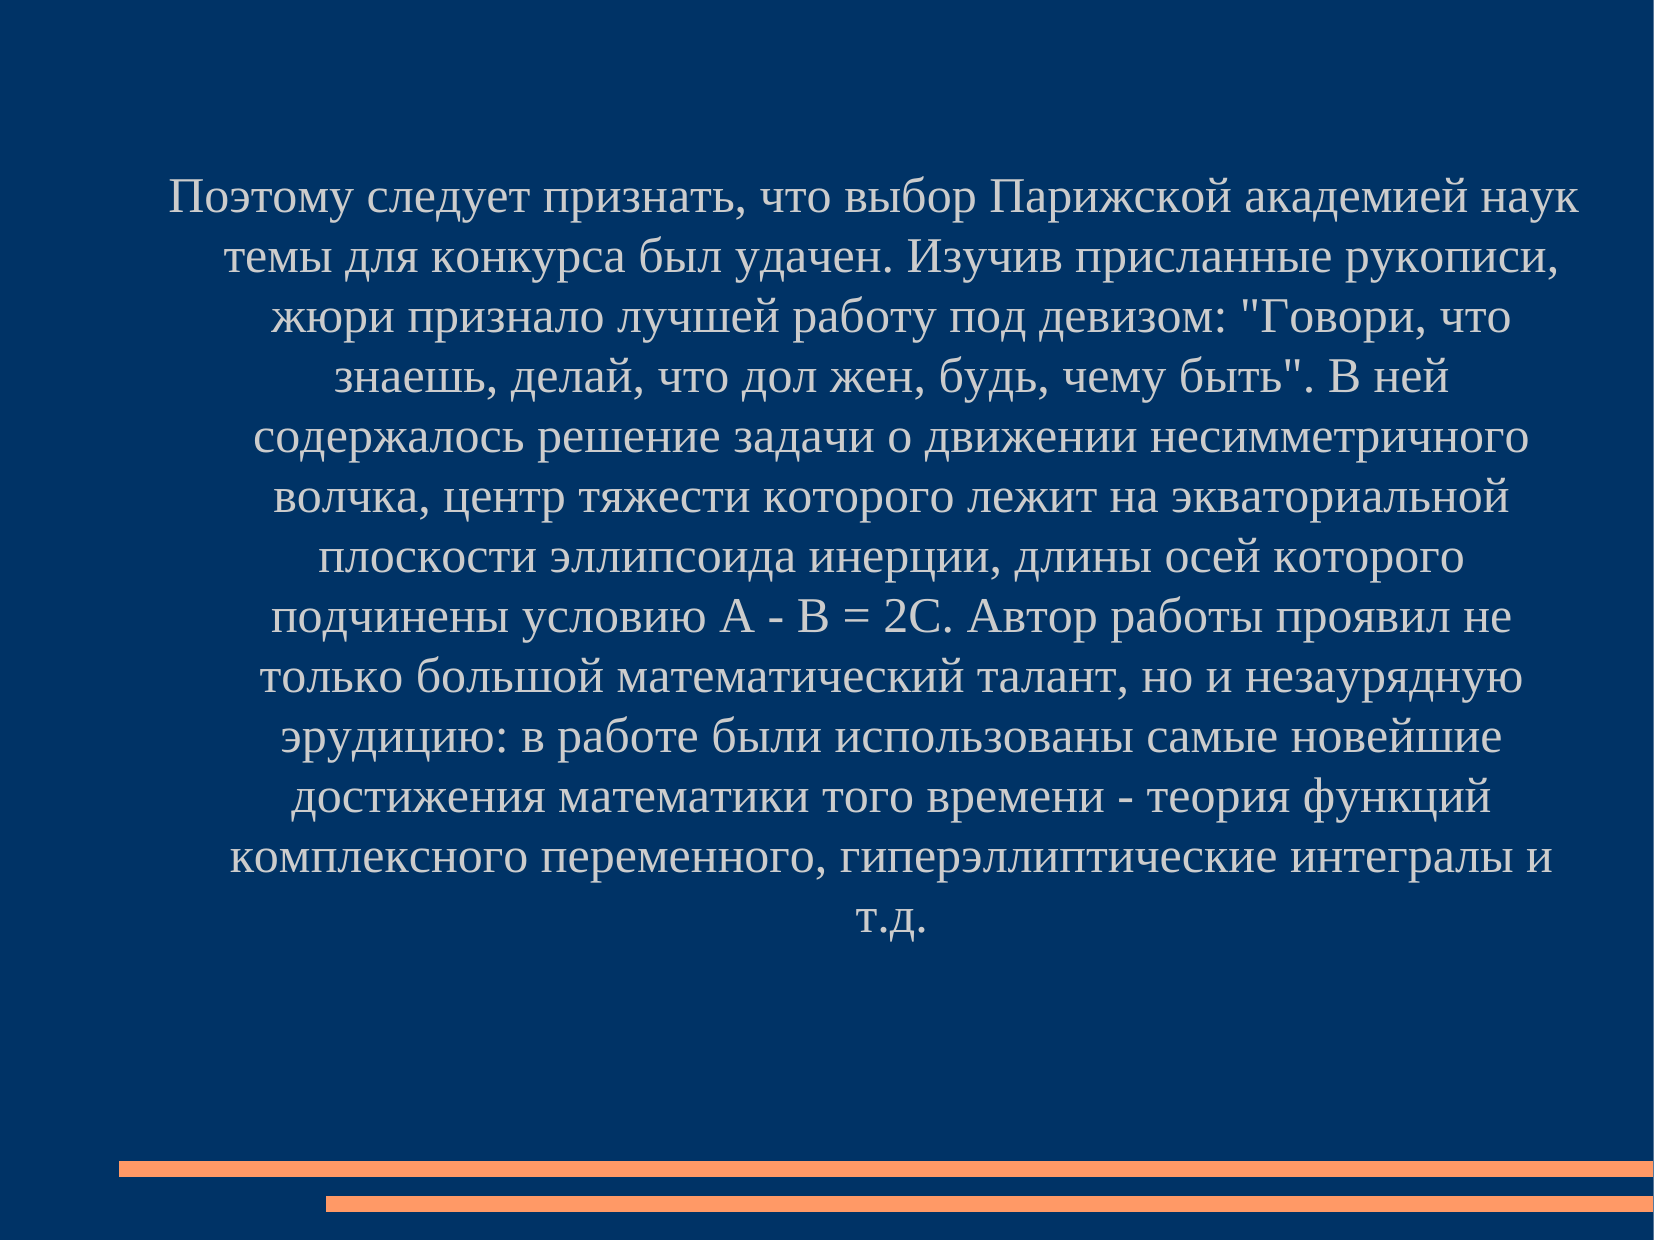

# Поэтому следует признать, что выбор Парижской академией наук темы для конкурса был удачен. Изучив присланные рукописи, жюри признало лучшей работу под девизом: "Говори, что знаешь, делай, что дол жен, будь, чему быть". В ней содержалось решение задачи о движении несимметричного волчка, центр тяжести которого лежит на экваториальной плоскости эллипсоида инерции, длины осей которого подчинены условию А - В = 2С. Автор работы проявил не только большой математический талант, но и незаурядную эрудицию: в работе были использованы самые новейшие достижения математики того времени - теория функций комплексного переменного, гиперэллиптические интегралы и т.д.